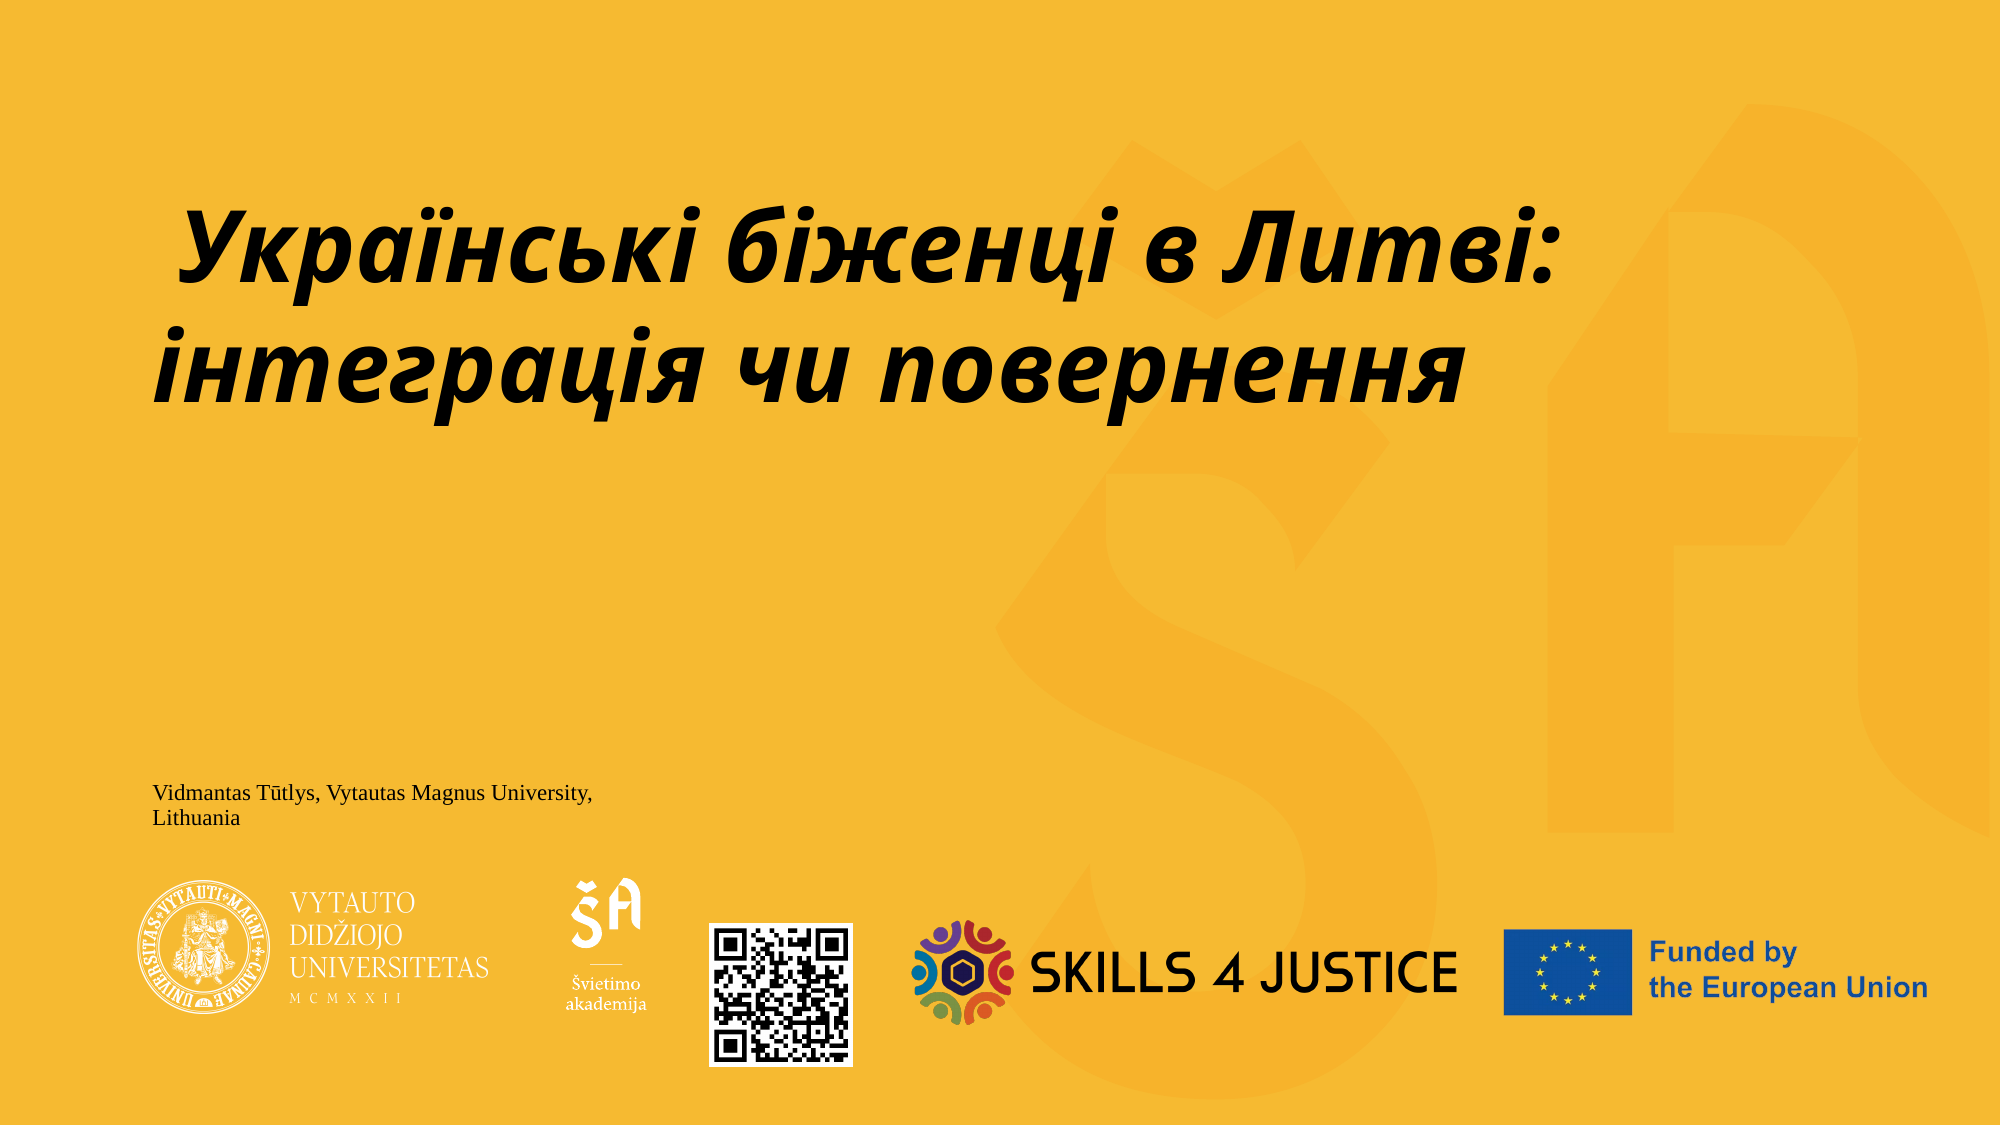

#
 Українські біженці в Литві: інтеграція чи повернення
Vidmantas Tūtlys, Vytautas Magnus University, Lithuania